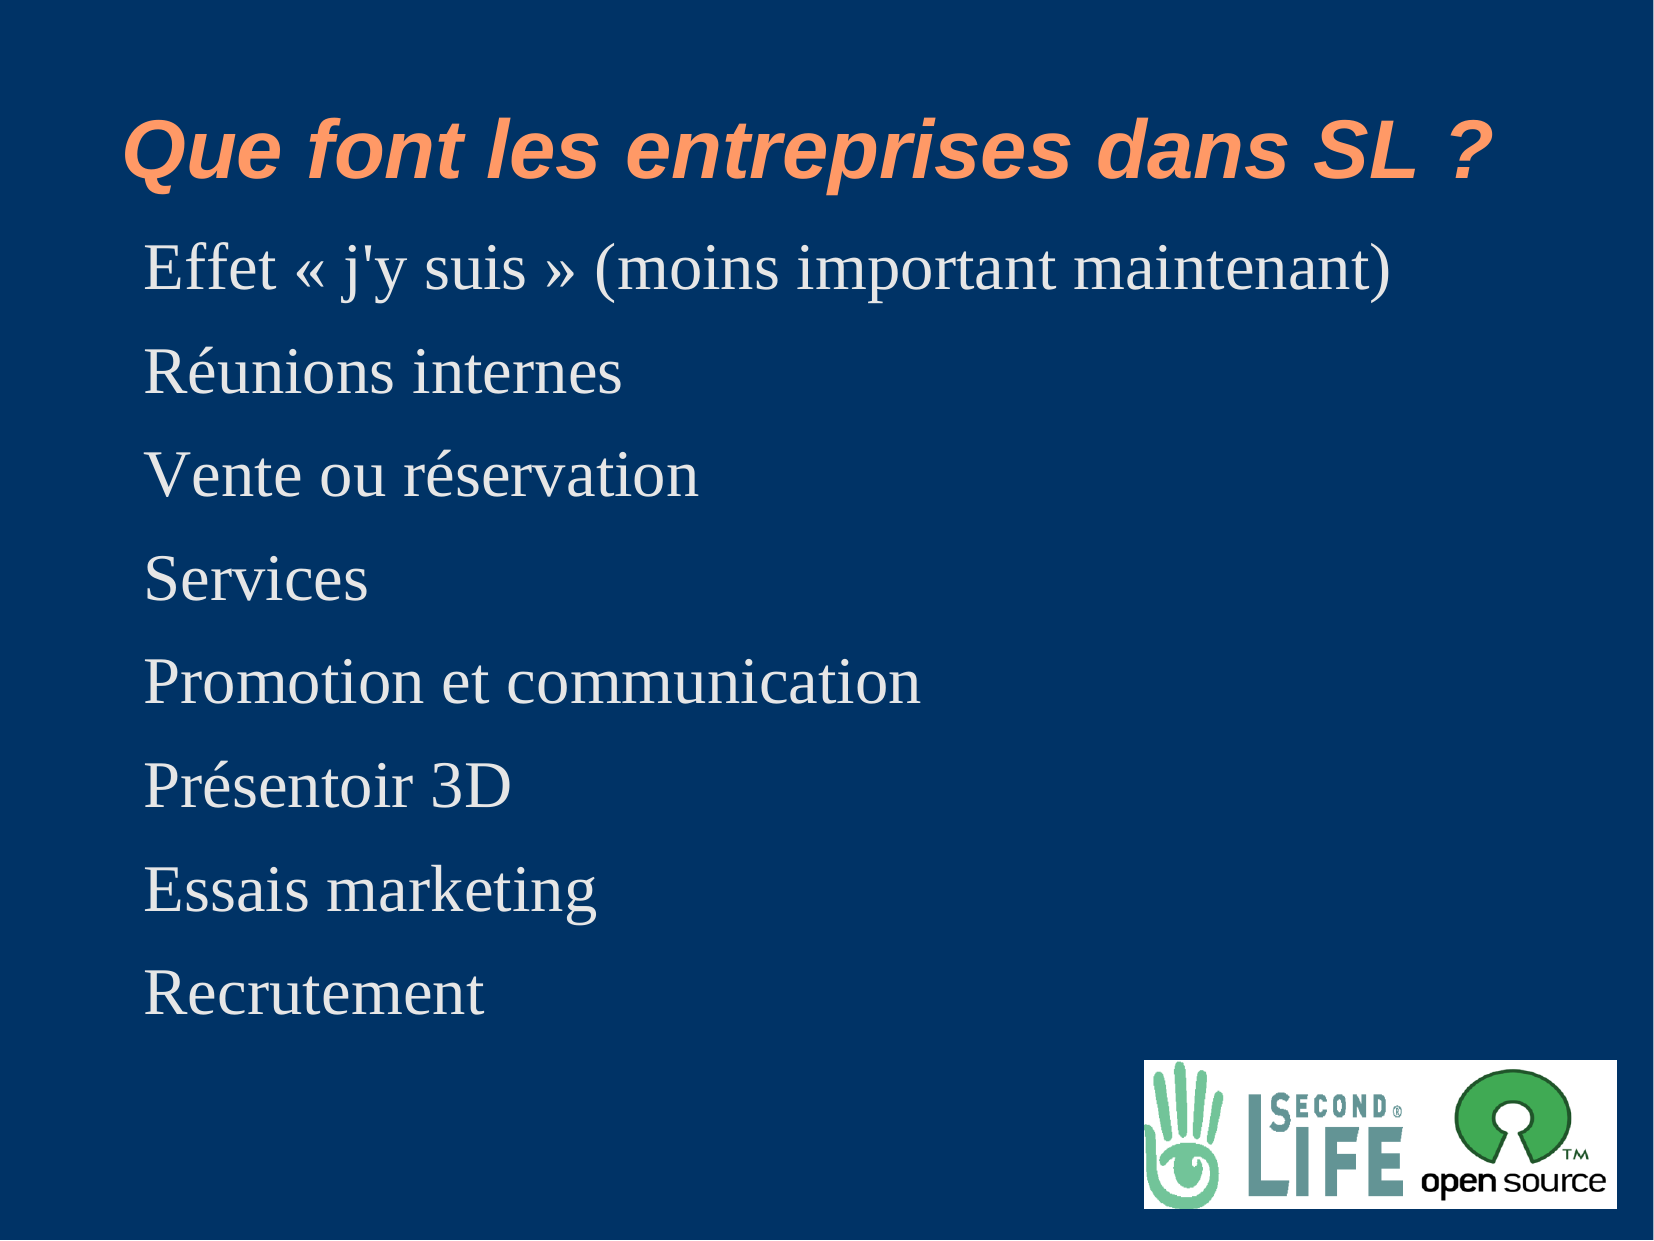

# Que font les entreprises dans SL ?
Effet « j'y suis » (moins important maintenant)
Réunions internes
Vente ou réservation
Services
Promotion et communication
Présentoir 3D
Essais marketing
Recrutement